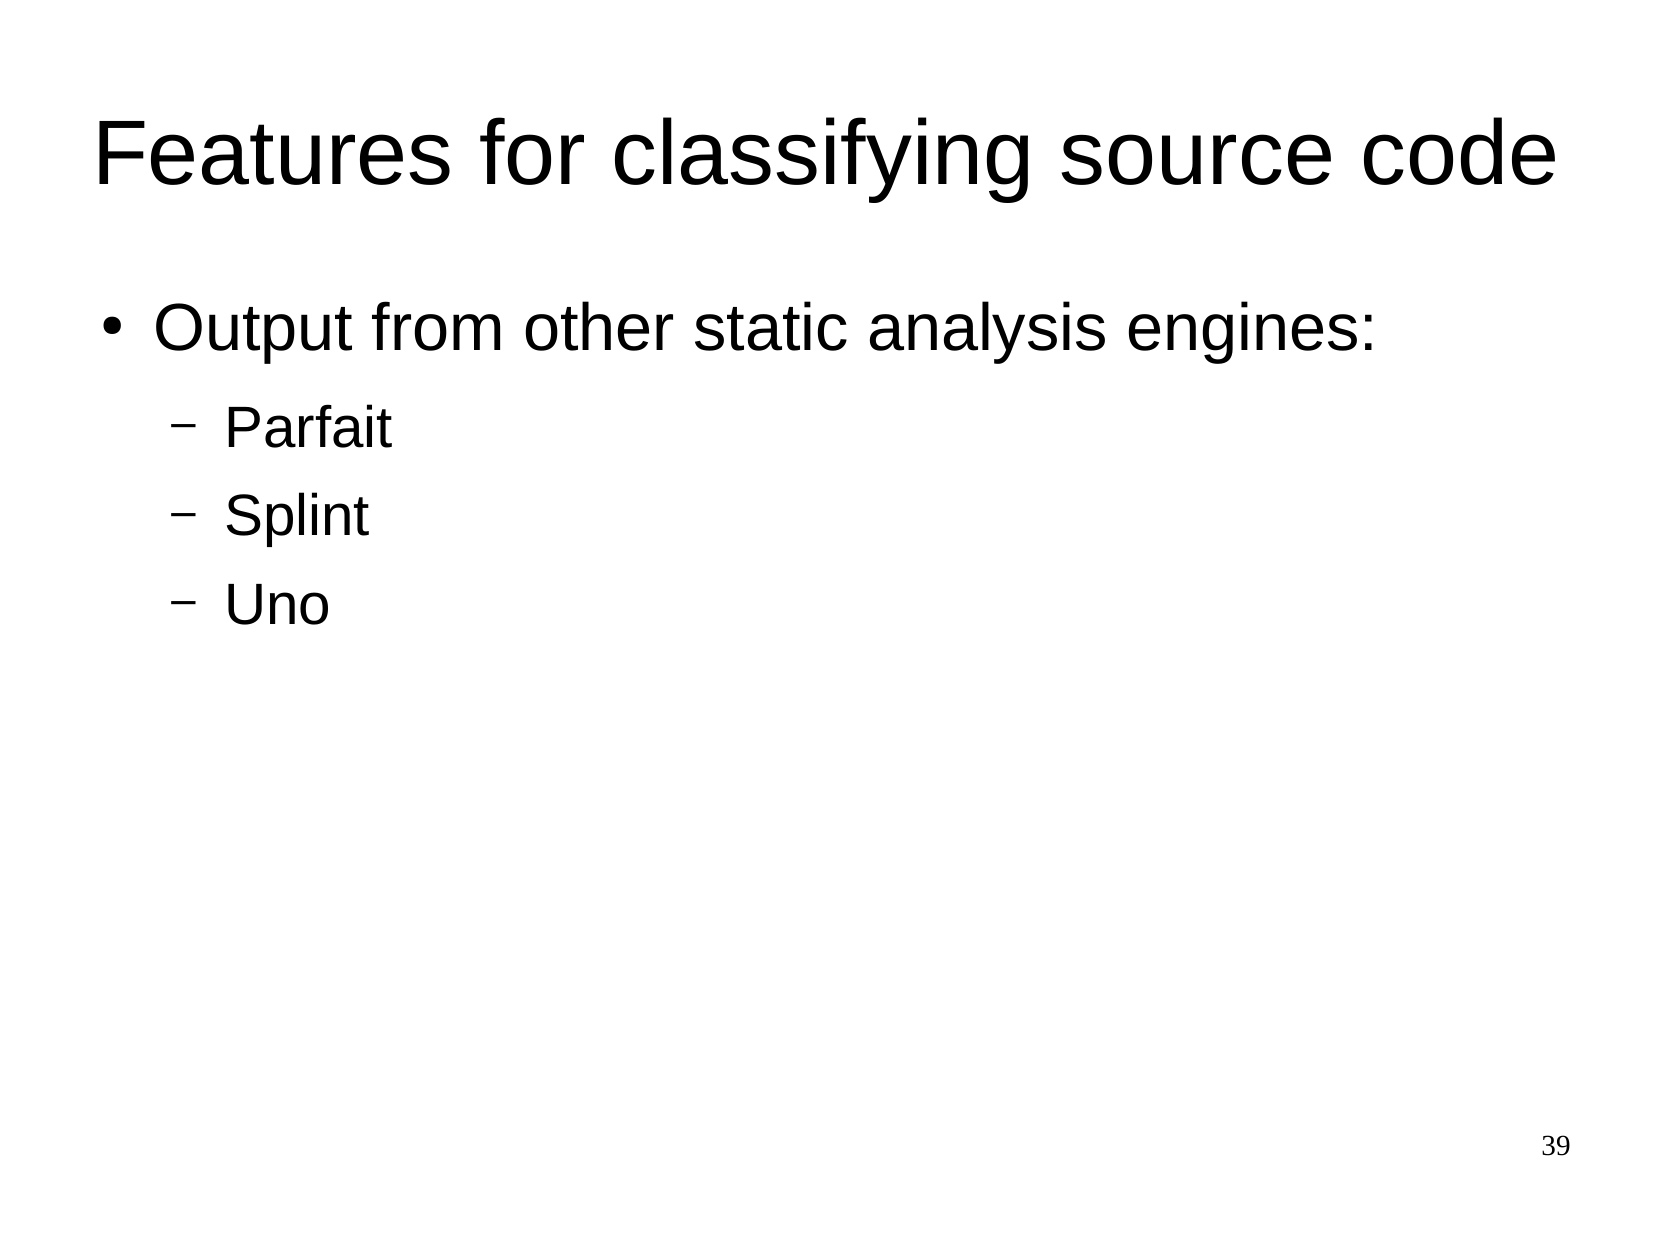

# Features for classifying source code
Output from other static analysis engines:
Parfait
Splint
Uno
39